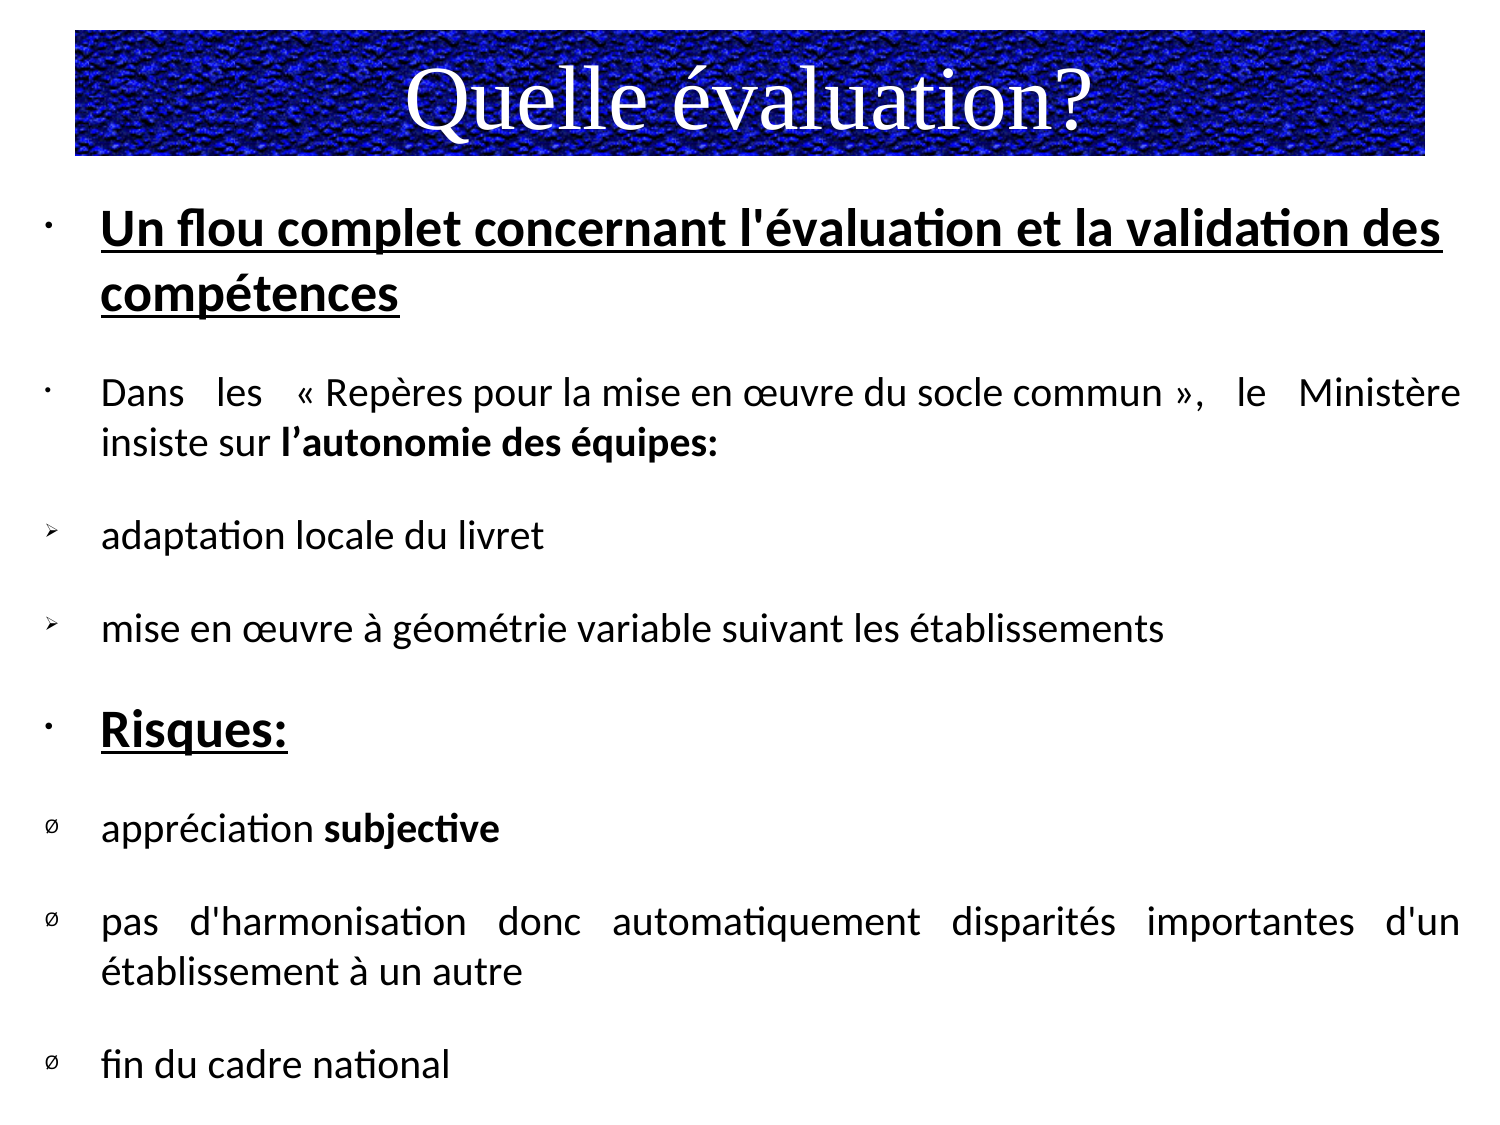

Quelle évaluation?
# Un flou complet concernant l'évaluation et la validation des compétences
Dans les « Repères pour la mise en œuvre du socle commun », le Ministère insiste sur l’autonomie des équipes:
adaptation locale du livret
mise en œuvre à géométrie variable suivant les établissements
Risques:
appréciation subjective
pas d'harmonisation donc automatiquement disparités importantes d'un établissement à un autre
fin du cadre national